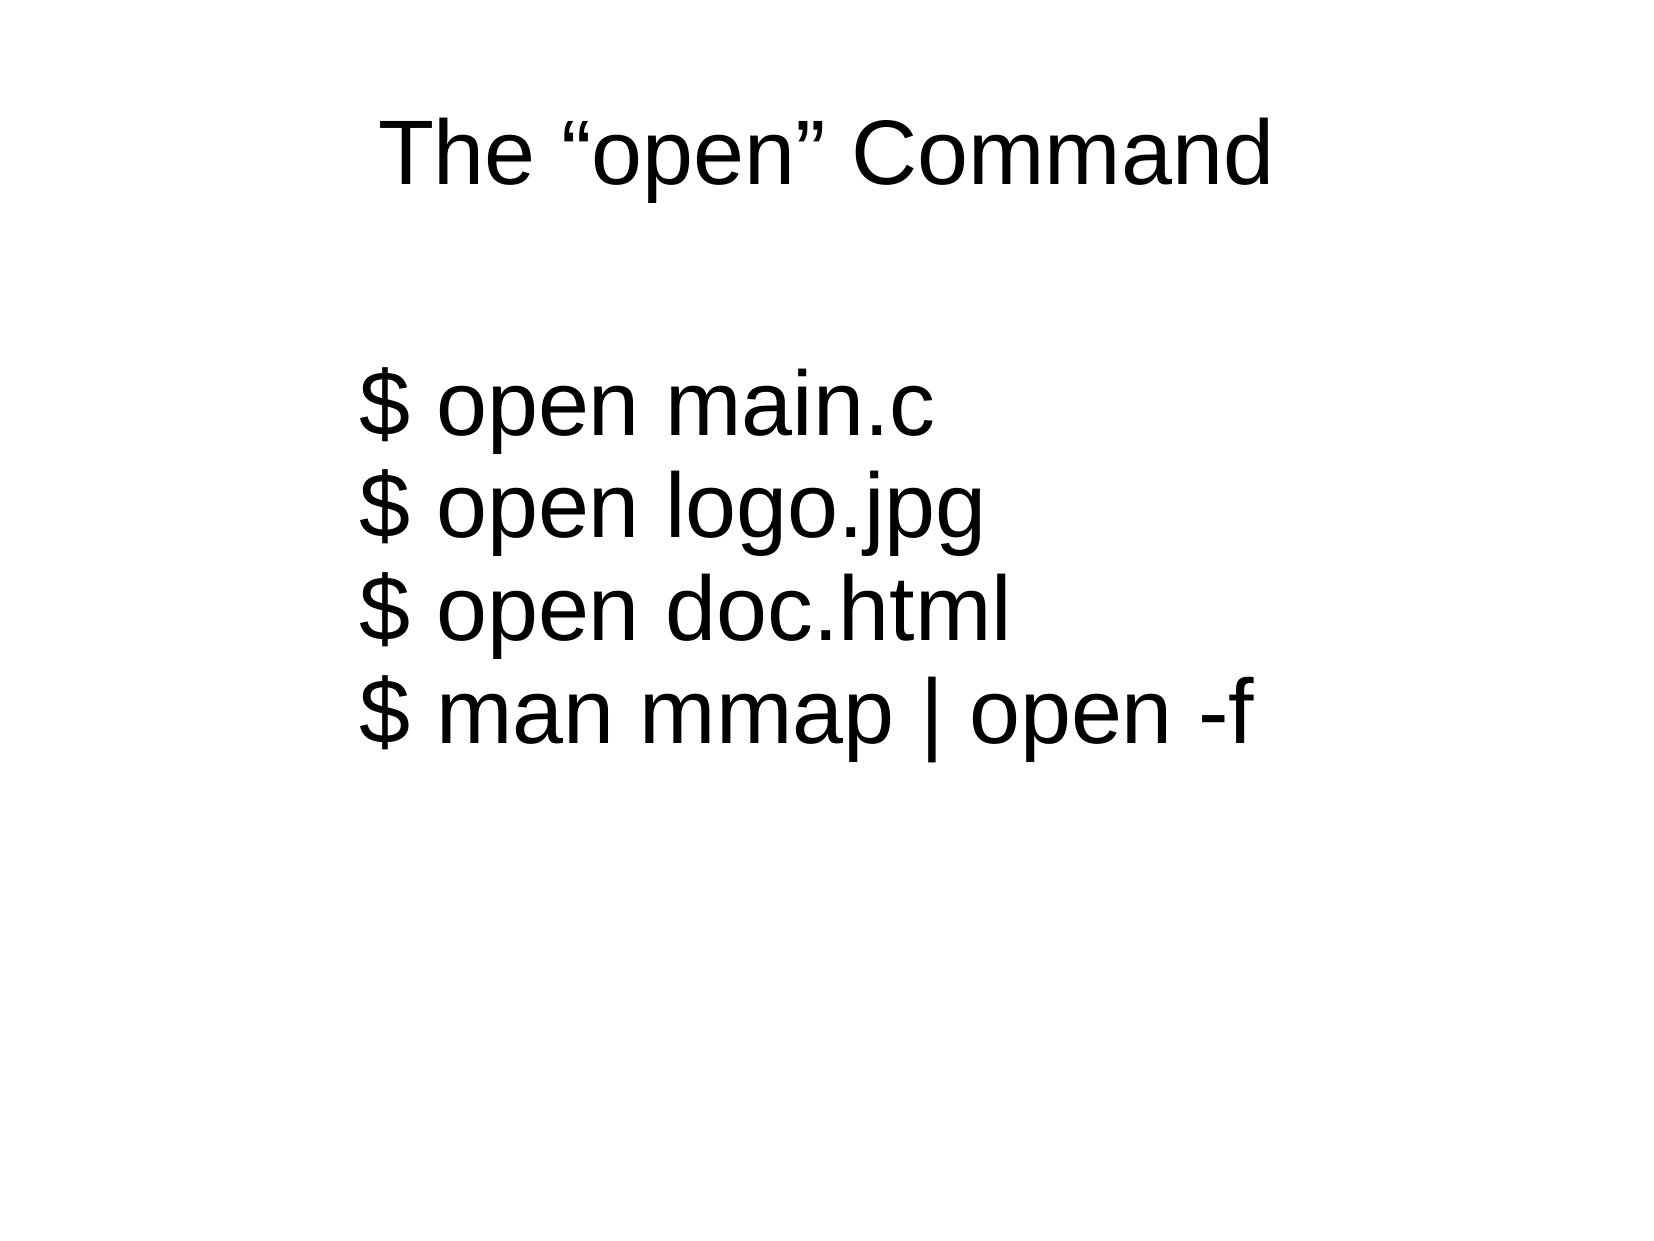

# The “open” Command
$ open main.c
$ open logo.jpg
$ open doc.html
$ man mmap | open -f